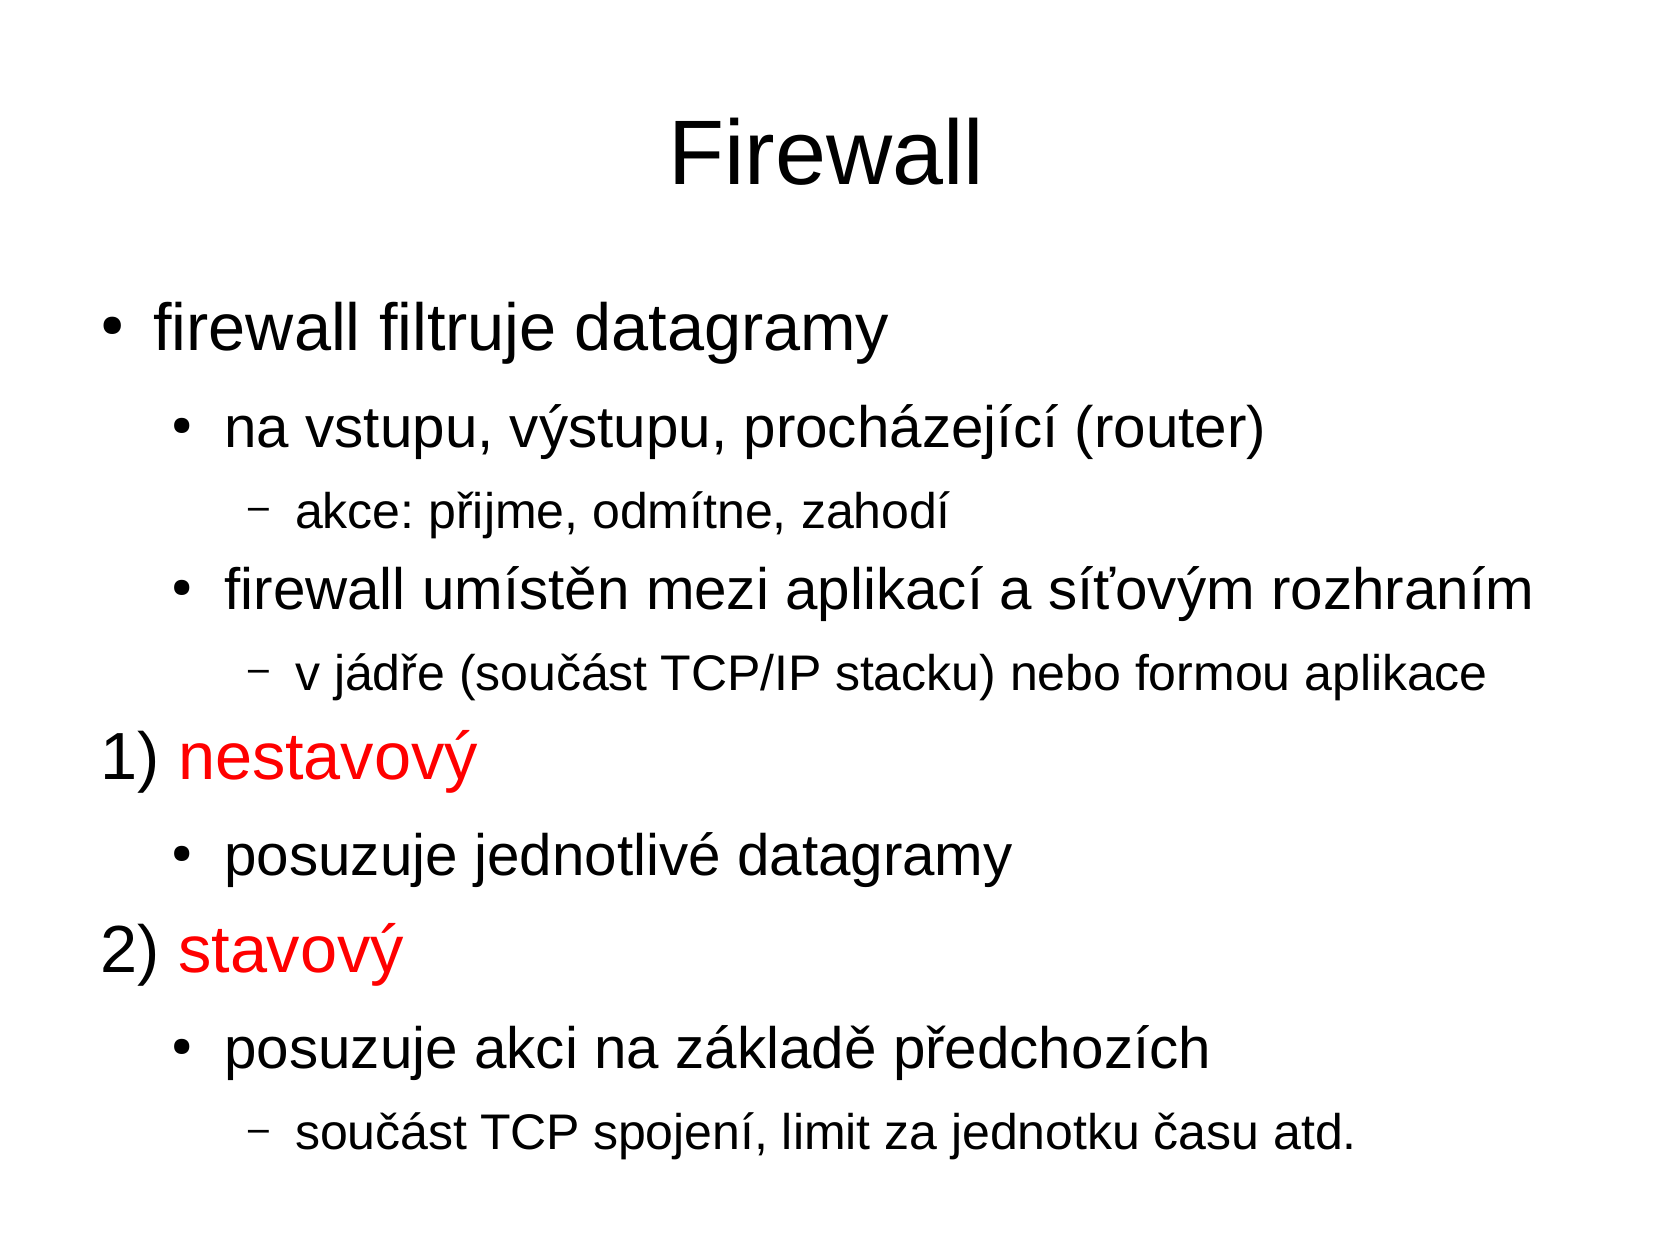

# Firewall
firewall filtruje datagramy
na vstupu, výstupu, procházející (router)
akce: přijme, odmítne, zahodí
firewall umístěn mezi aplikací a síťovým rozhraním
v jádře (součást TCP/IP stacku) nebo formou aplikace
 nestavový
posuzuje jednotlivé datagramy
 stavový
posuzuje akci na základě předchozích
součást TCP spojení, limit za jednotku času atd.